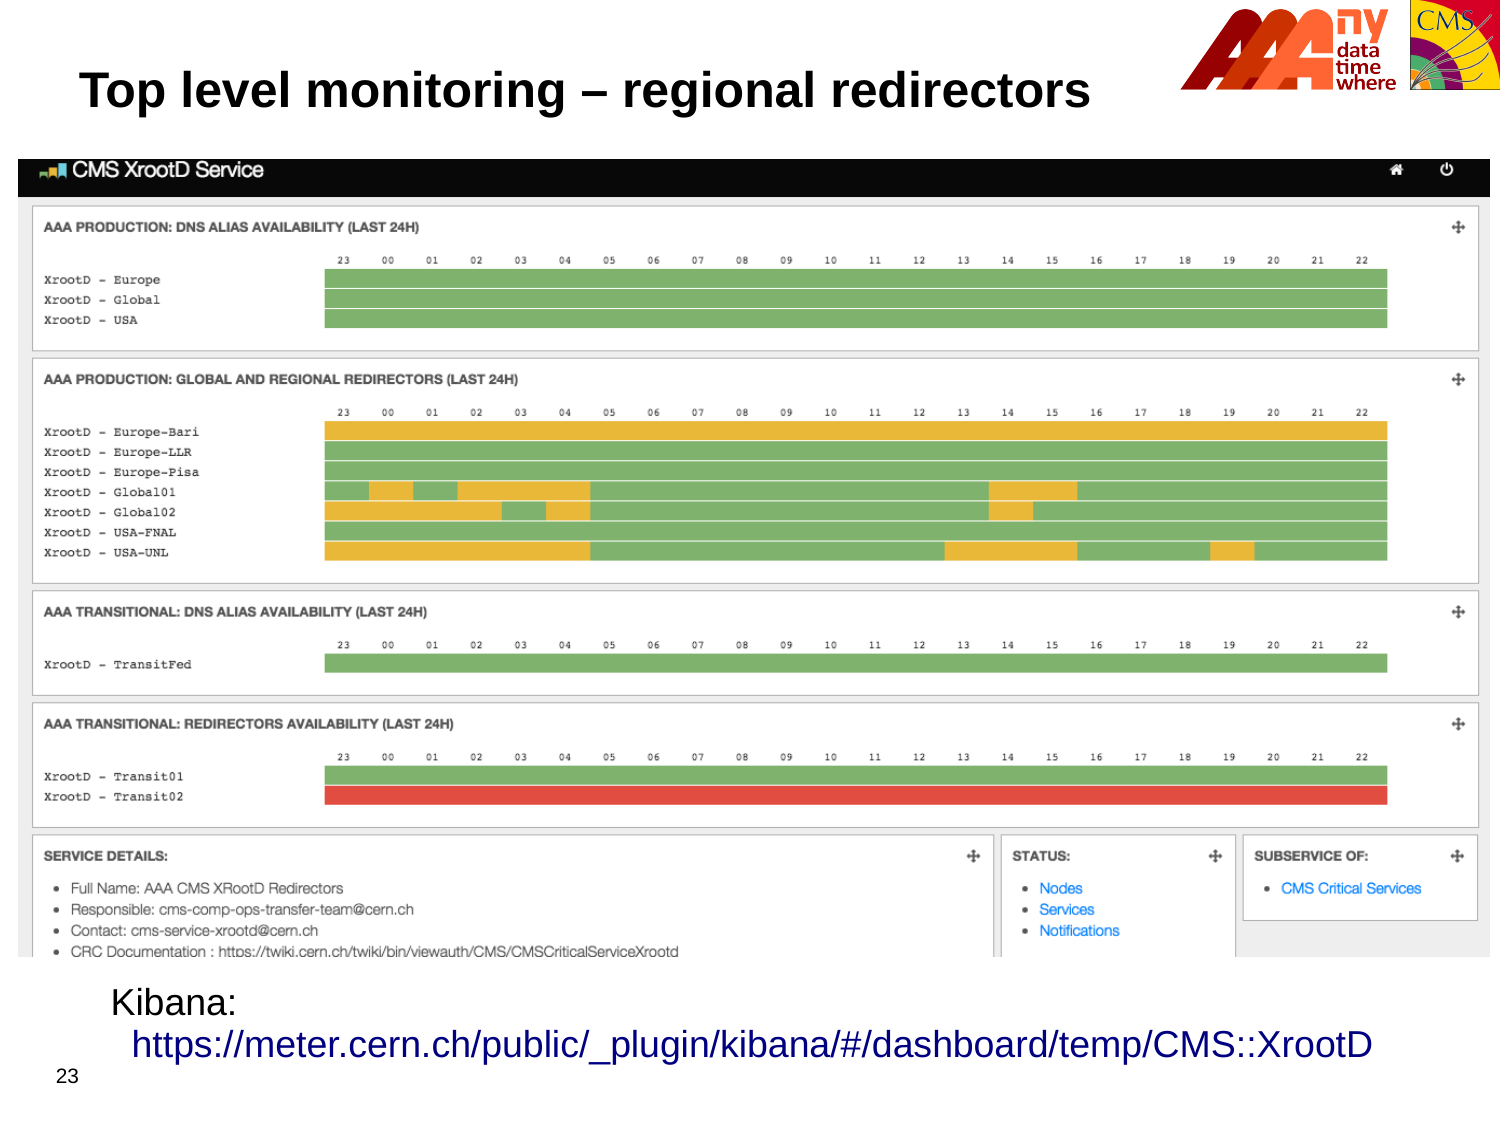

# Top level monitoring – regional redirectors
Kibana:
 https://meter.cern.ch/public/_plugin/kibana/#/dashboard/temp/CMS::XrootD